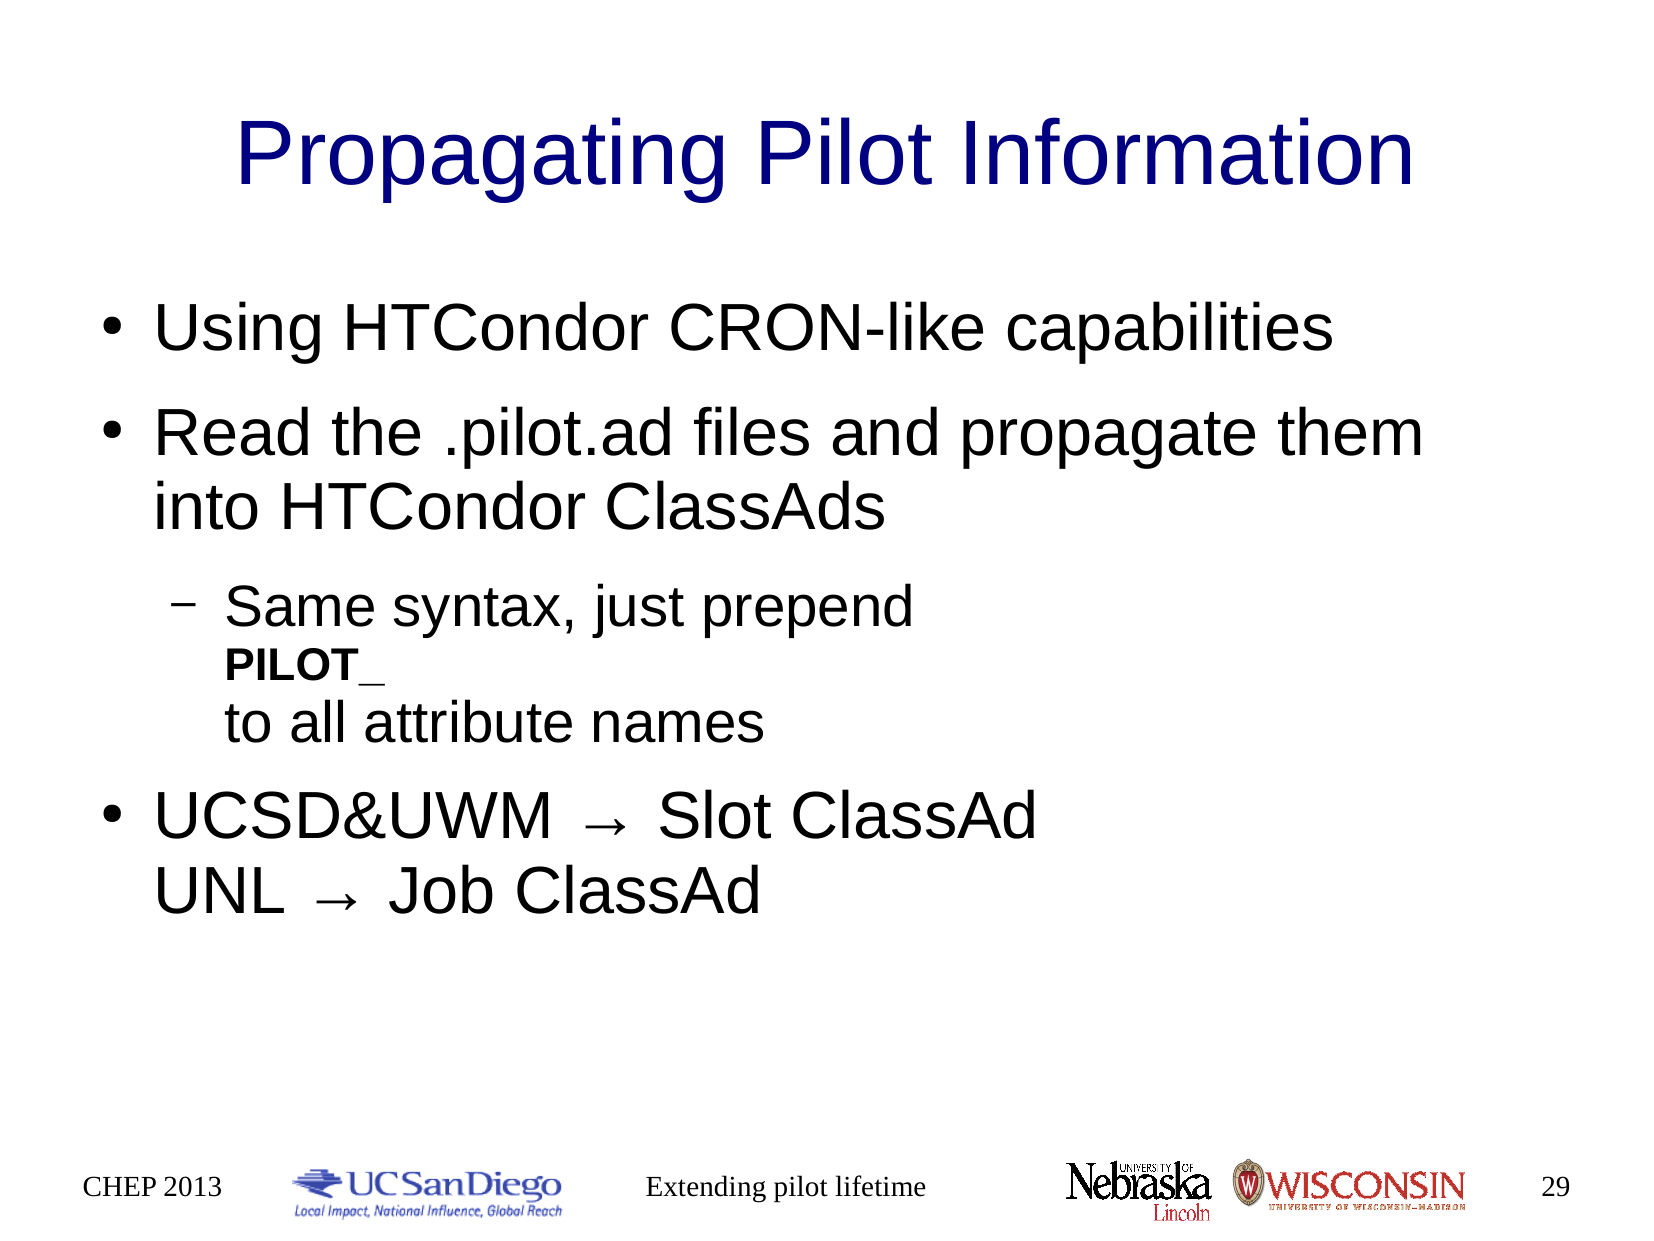

# Propagating Pilot Information
Using HTCondor CRON-like capabilities
Read the .pilot.ad files and propagate them into HTCondor ClassAds
Same syntax, just prepend
PILOT_
to all attribute names
UCSD&UWM → Slot ClassAd
UNL → Job ClassAd
CHEP 2013
Extending pilot lifetime
29